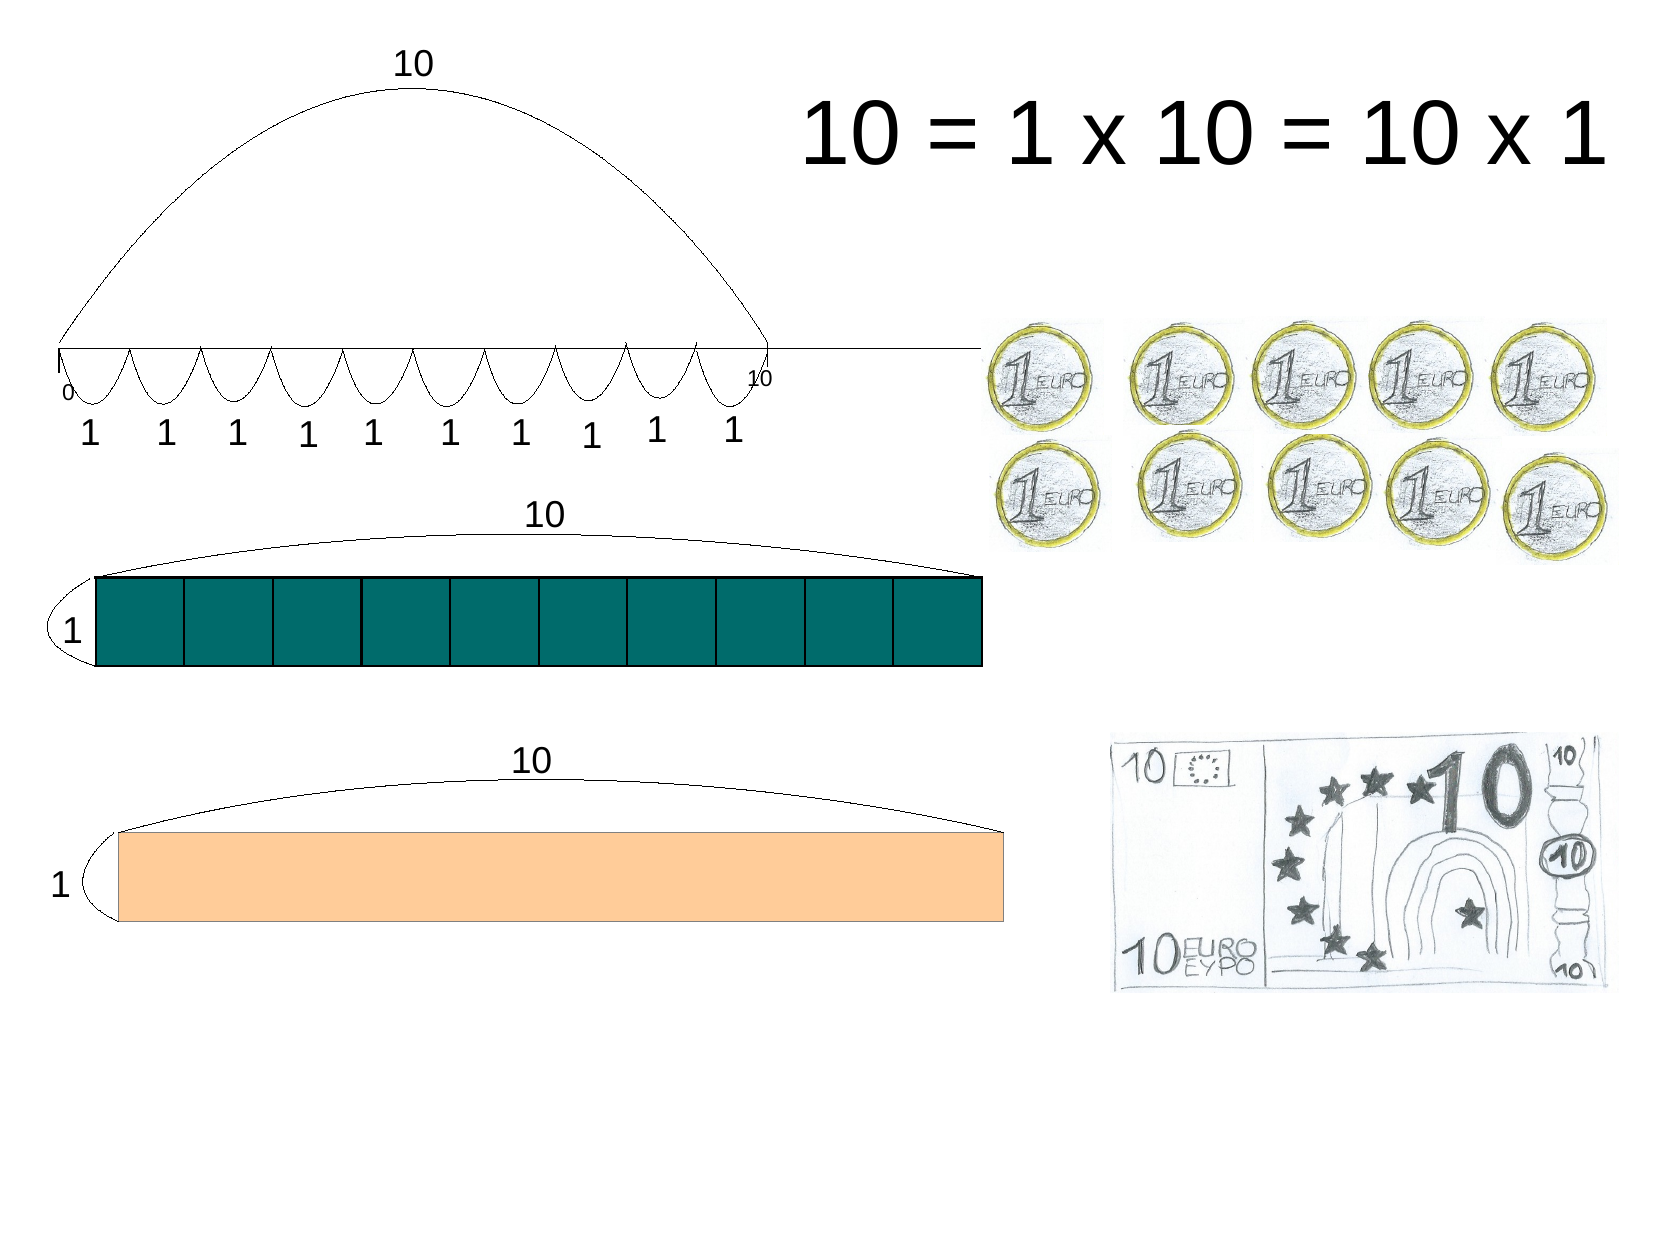

# 10 = 1 x 10 = 10 x 1
10
10
0
1
1
1
1
1
1
1
1
1
1
10
| | | | | | | | | | |
| --- | --- | --- | --- | --- | --- | --- | --- | --- | --- |
1
10
1